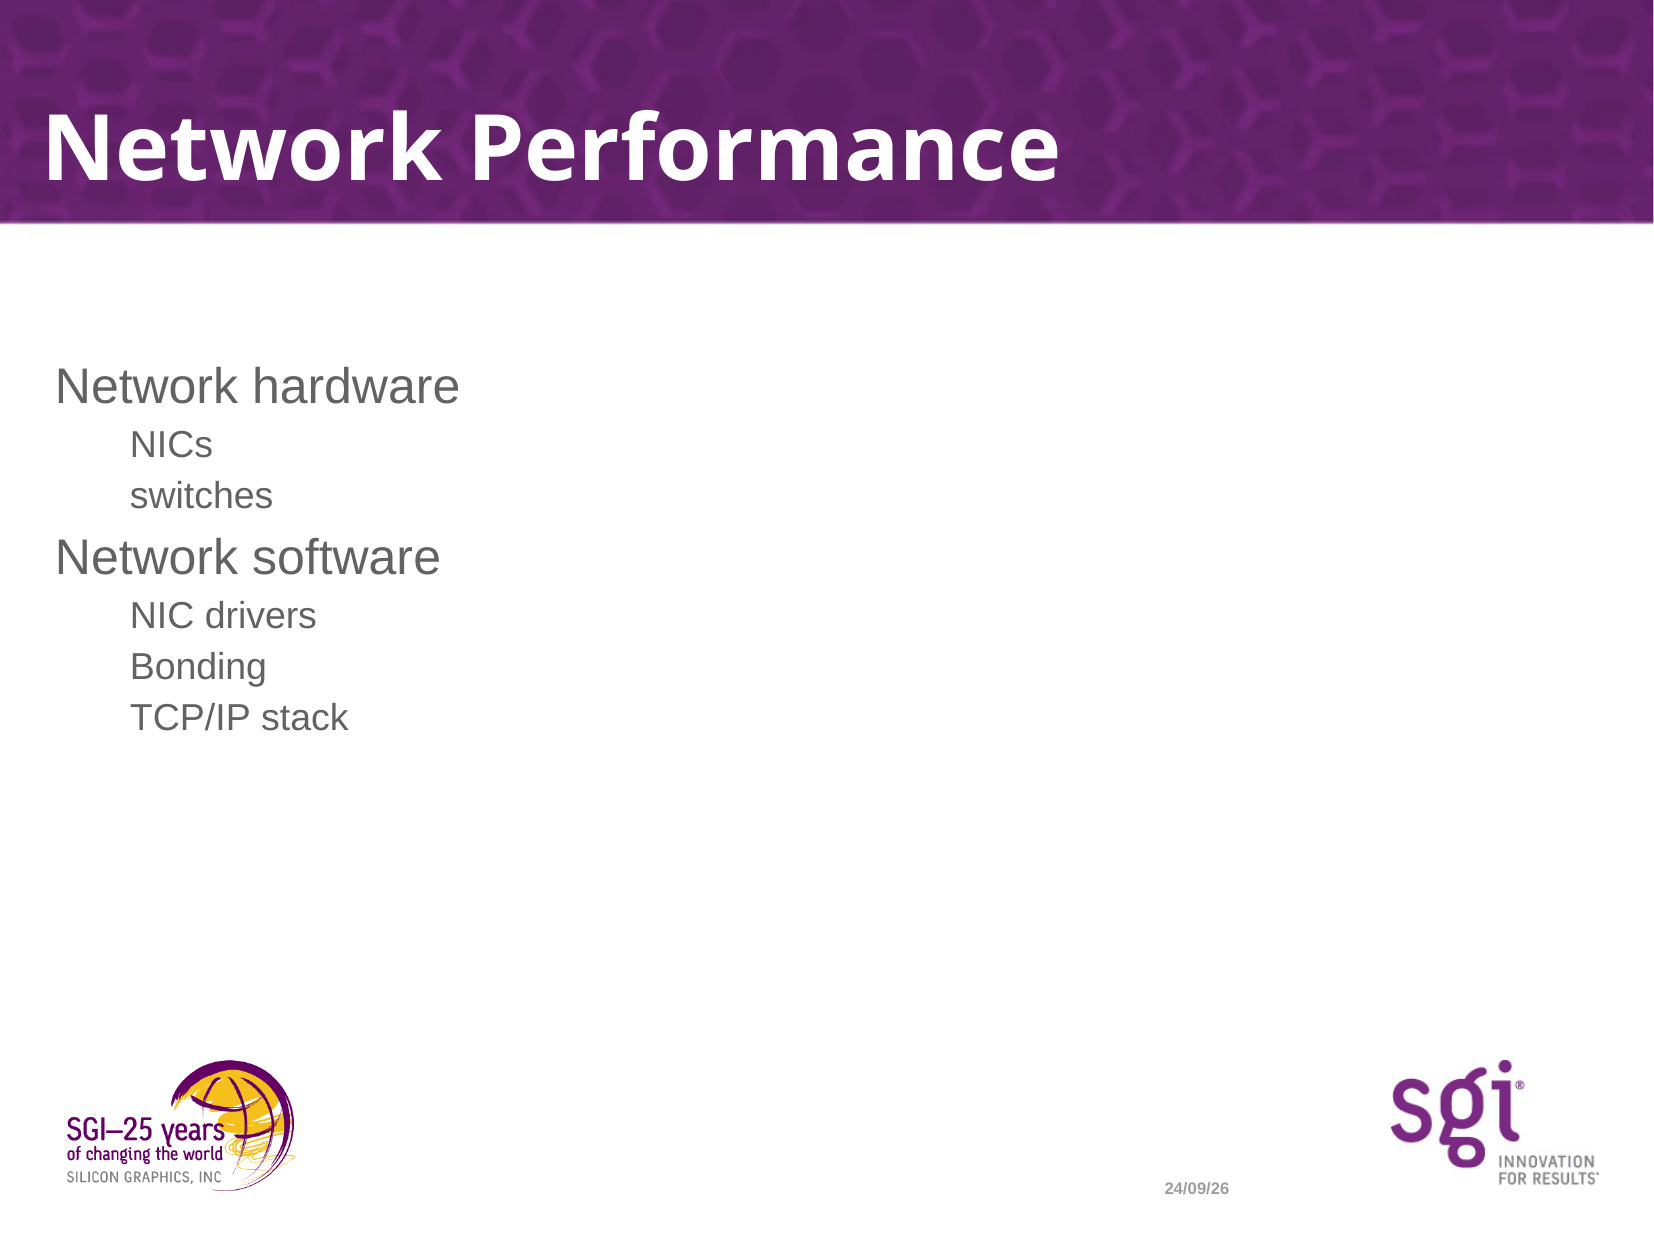

# Network Performance
Network hardware
NICs
switches
Network software
NIC drivers
Bonding
TCP/IP stack